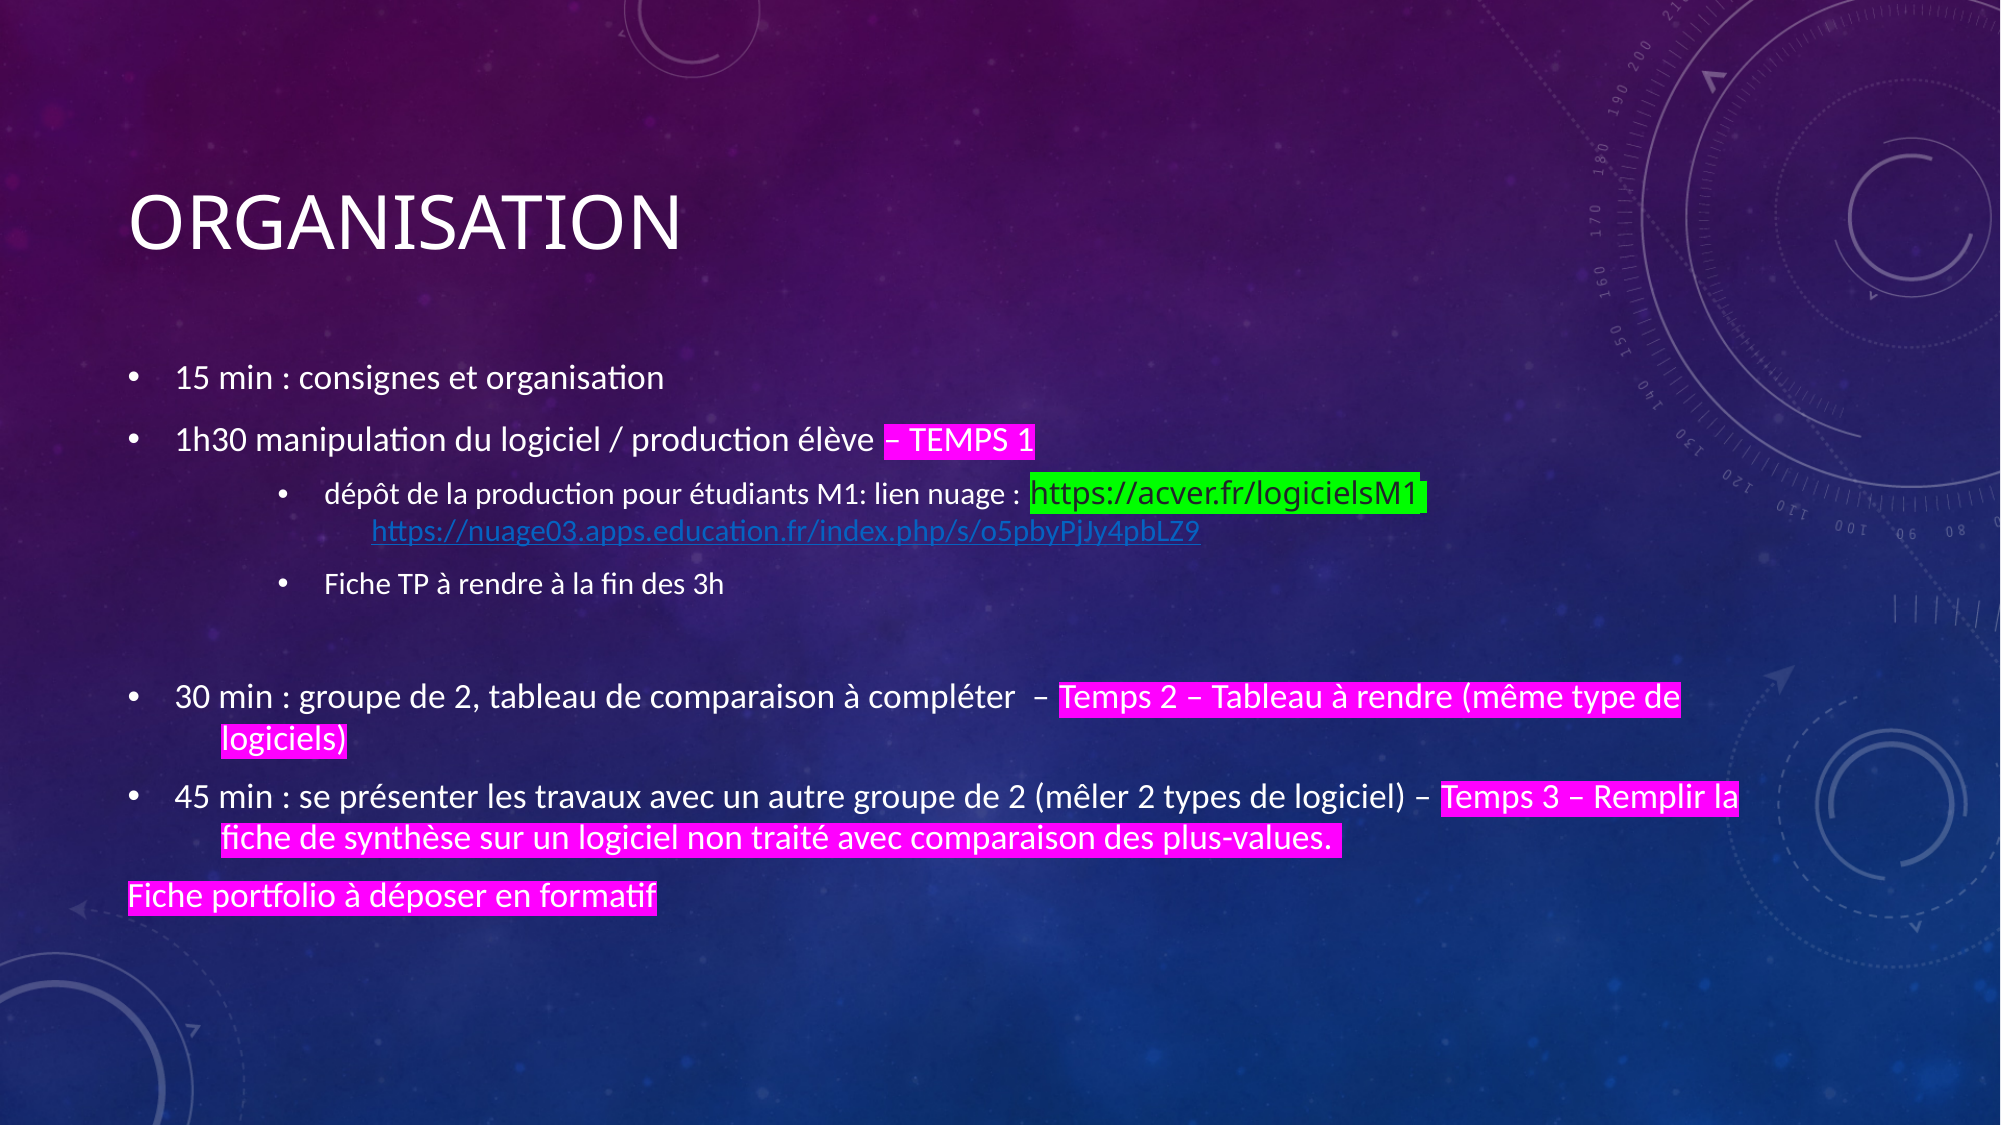

# Organisation
15 min : consignes et organisation
1h30 manipulation du logiciel / production élève – TEMPS 1
dépôt de la production pour étudiants M1: lien nuage : https://acver.fr/logicielsM1 https://nuage03.apps.education.fr/index.php/s/o5pbyPjJy4pbLZ9
Fiche TP à rendre à la fin des 3h
30 min : groupe de 2, tableau de comparaison à compléter – Temps 2 – Tableau à rendre (même type de logiciels)
45 min : se présenter les travaux avec un autre groupe de 2 (mêler 2 types de logiciel) – Temps 3 – Remplir la fiche de synthèse sur un logiciel non traité avec comparaison des plus-values.
Fiche portfolio à déposer en formatif